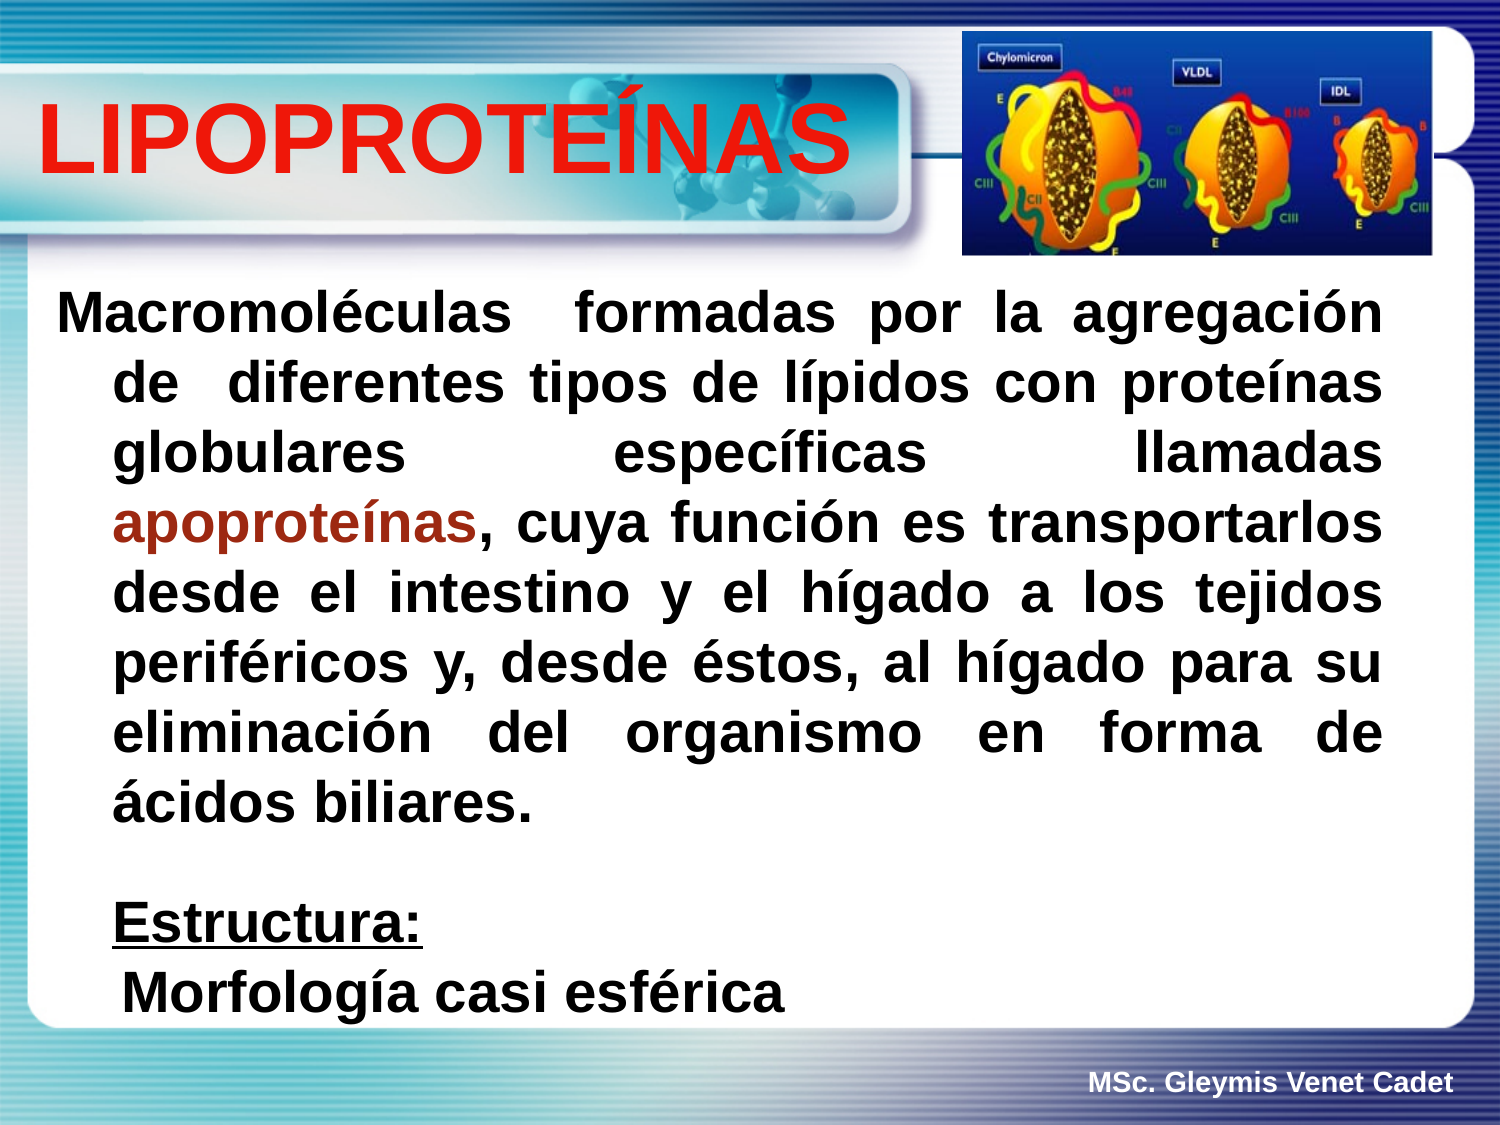

LIPOPROTEÍNAS
Macromoléculas formadas por la agregación de diferentes tipos de lípidos con proteínas globulares específicas llamadas apoproteínas, cuya función es transportarlos desde el intestino y el hígado a los tejidos periféricos y, desde éstos, al hígado para su eliminación del organismo en forma de ácidos biliares.
 Estructura:
 Morfología casi esférica
MSc. Gleymis Venet Cadet